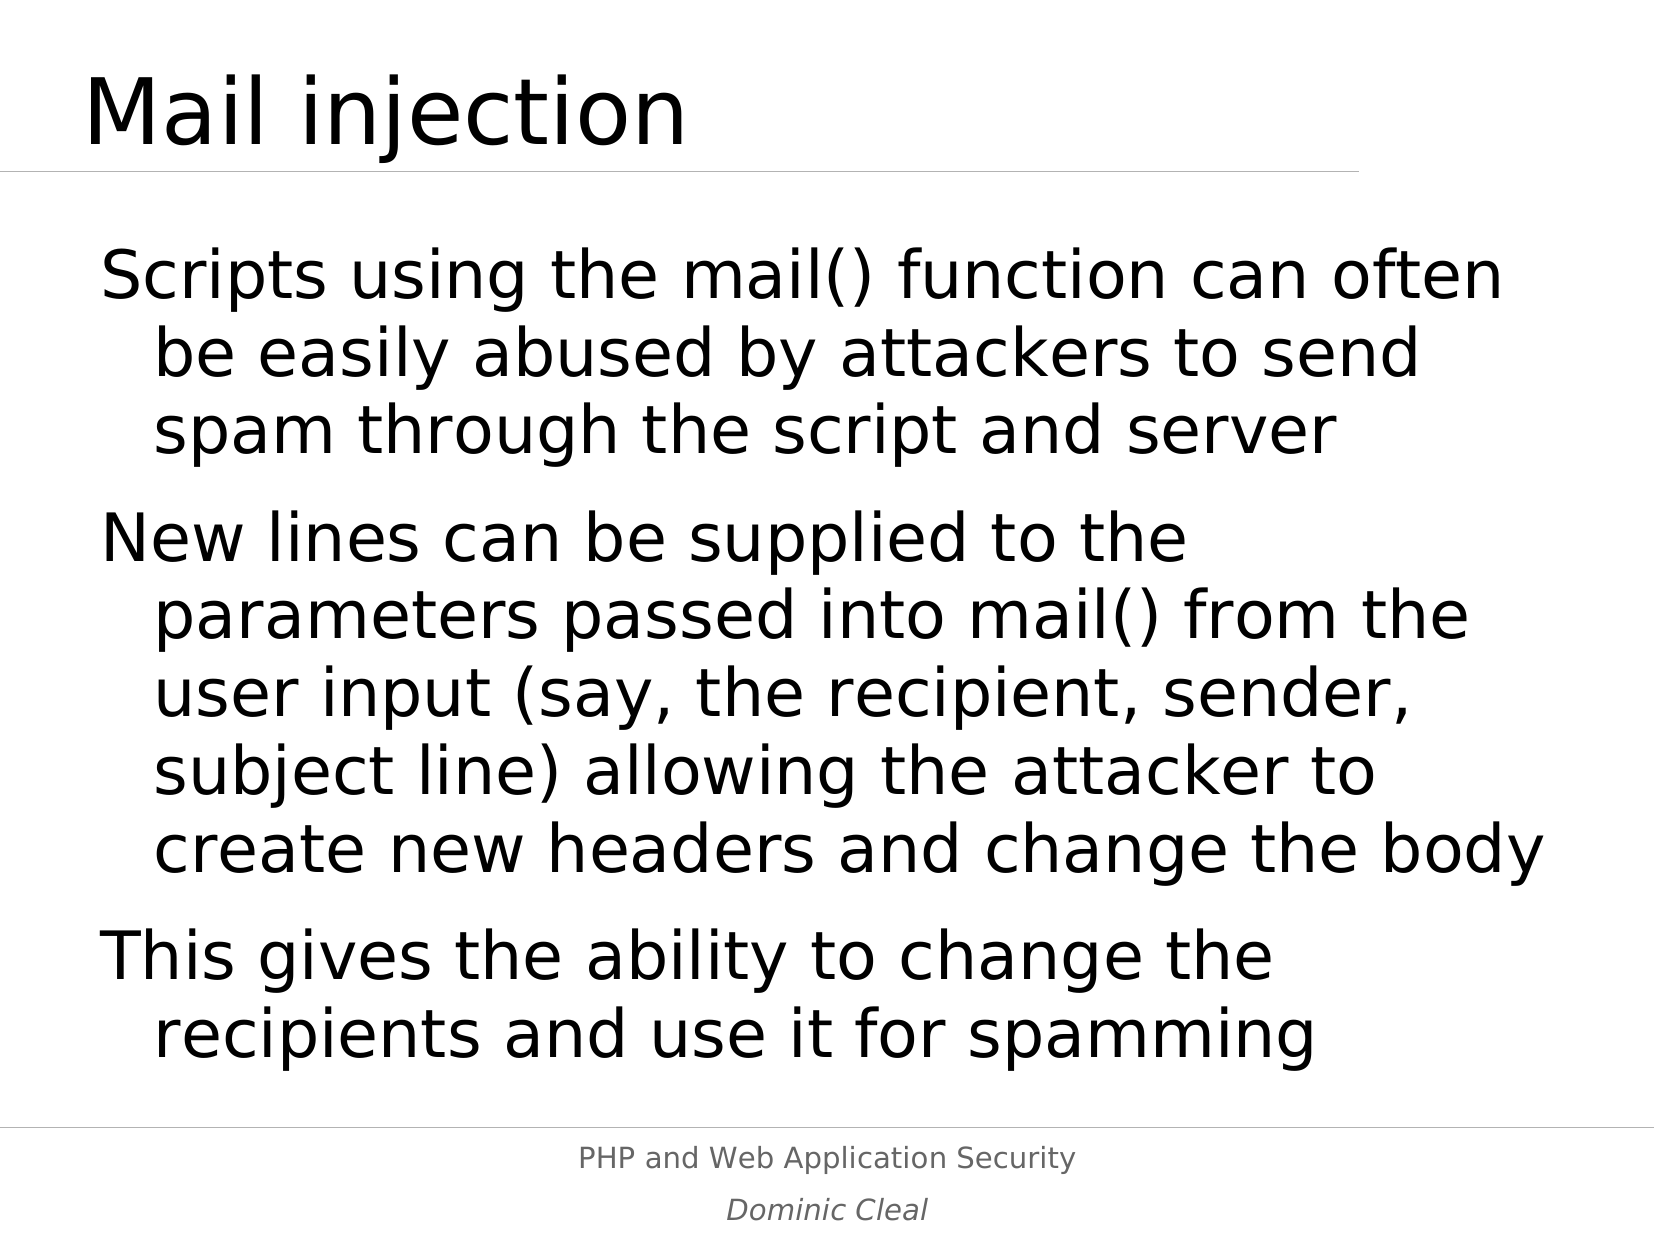

# Mail injection
Scripts using the mail() function can often be easily abused by attackers to send spam through the script and server
New lines can be supplied to the parameters passed into mail() from the user input (say, the recipient, sender, subject line) allowing the attacker to create new headers and change the body
This gives the ability to change the recipients and use it for spamming
PHP and Web Application Security